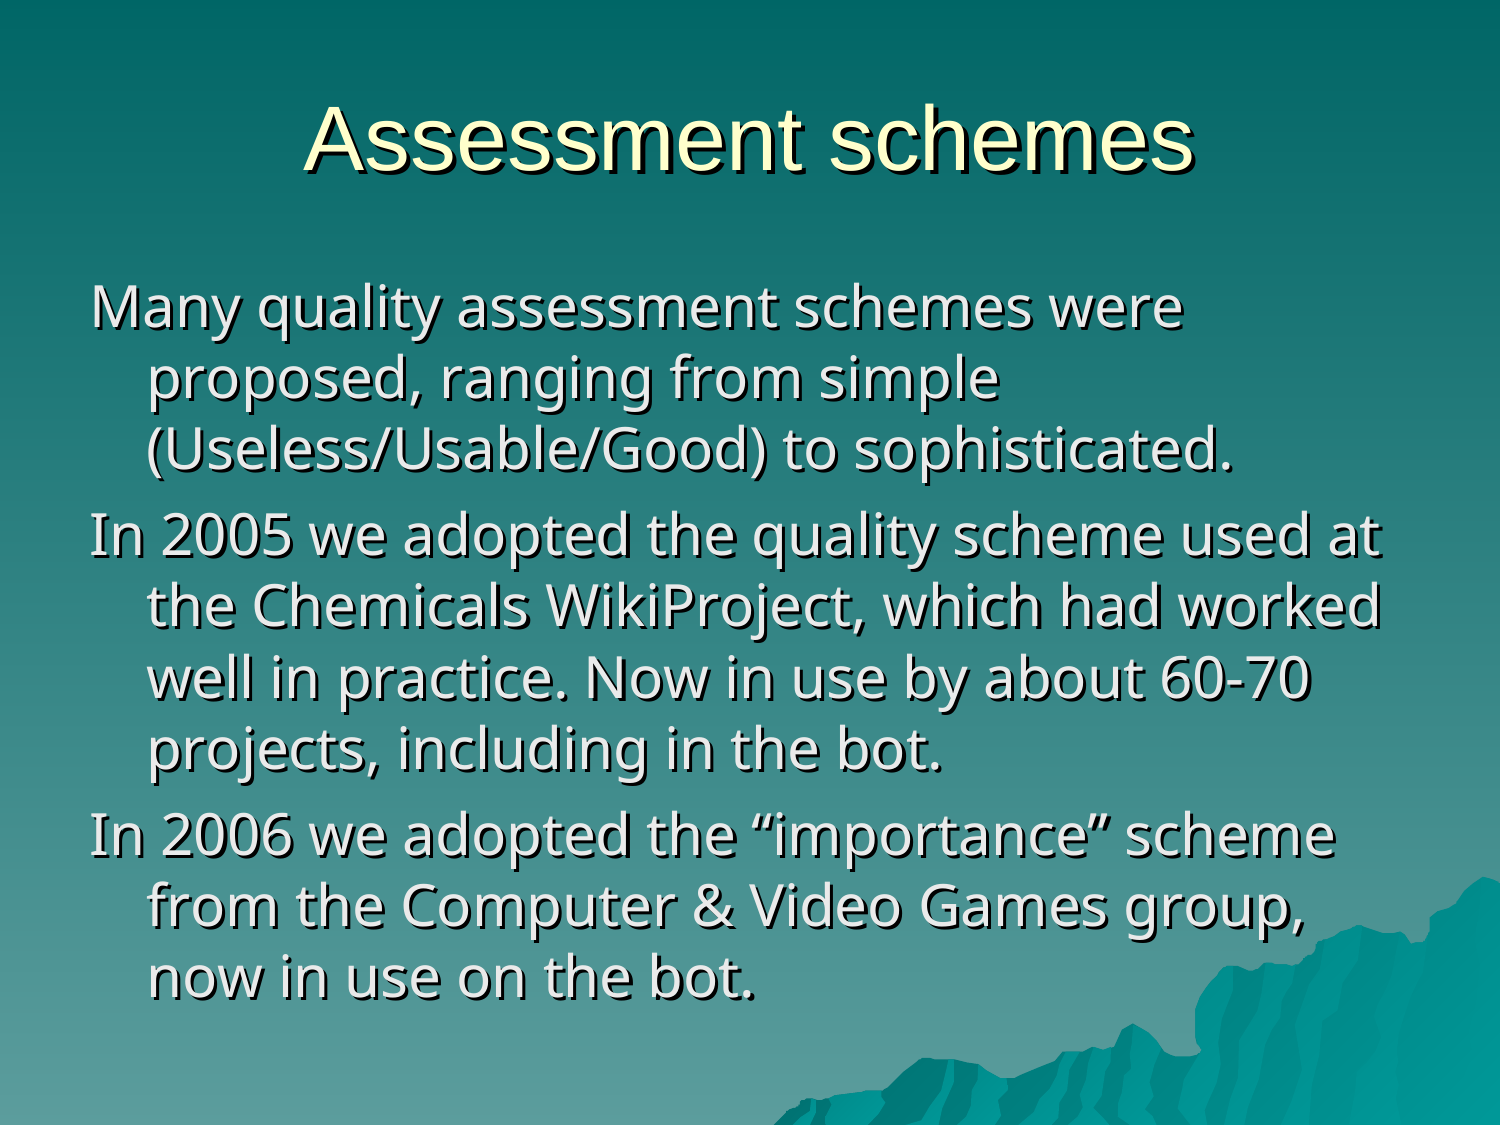

# Assessment schemes
Many quality assessment schemes were proposed, ranging from simple (Useless/Usable/Good) to sophisticated.
In 2005 we adopted the quality scheme used at the Chemicals WikiProject, which had worked well in practice. Now in use by about 60-70 projects, including in the bot.
In 2006 we adopted the “importance” scheme from the Computer & Video Games group, now in use on the bot.